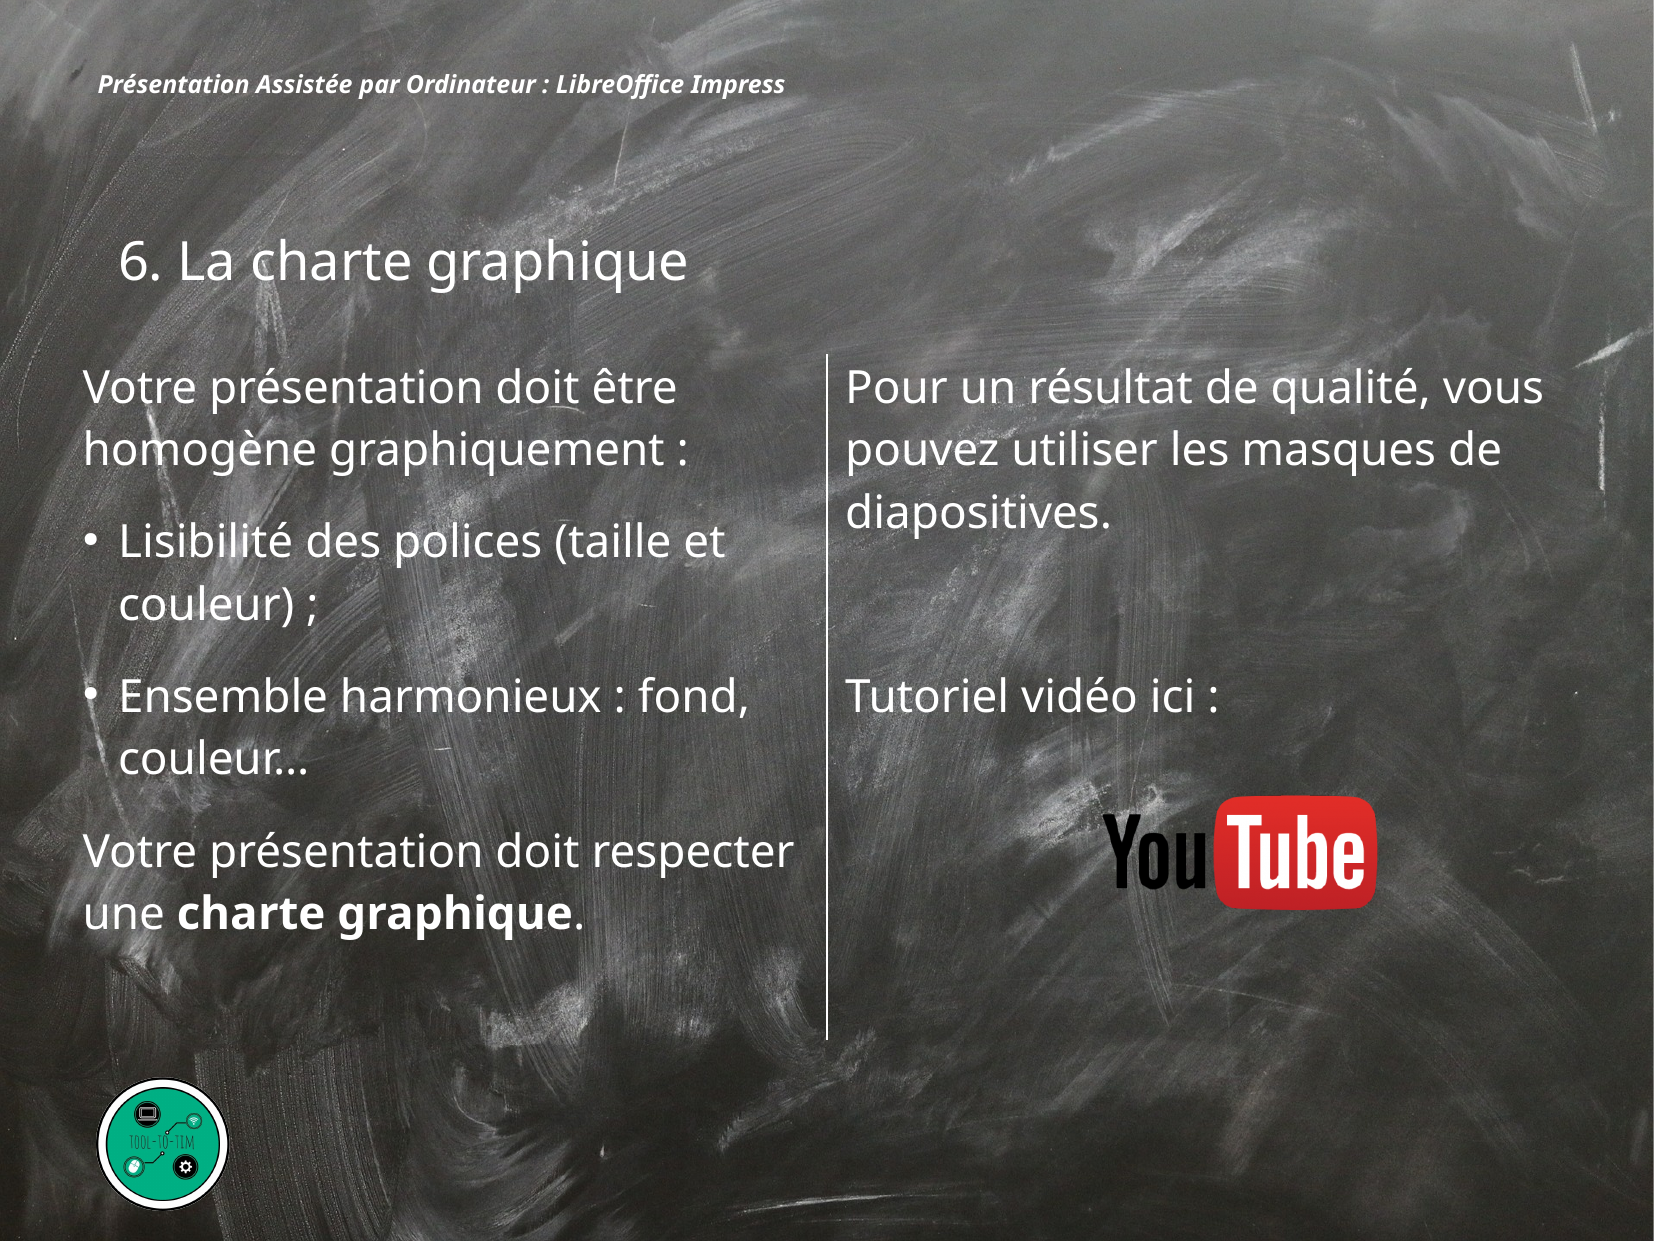

# 6. La charte graphique
Votre présentation doit être homogène graphiquement :
Lisibilité des polices (taille et couleur) ;
Ensemble harmonieux : fond, couleur…
Votre présentation doit respecter une charte graphique.
Pour un résultat de qualité, vous pouvez utiliser les masques de diapositives.
Tutoriel vidéo ici :